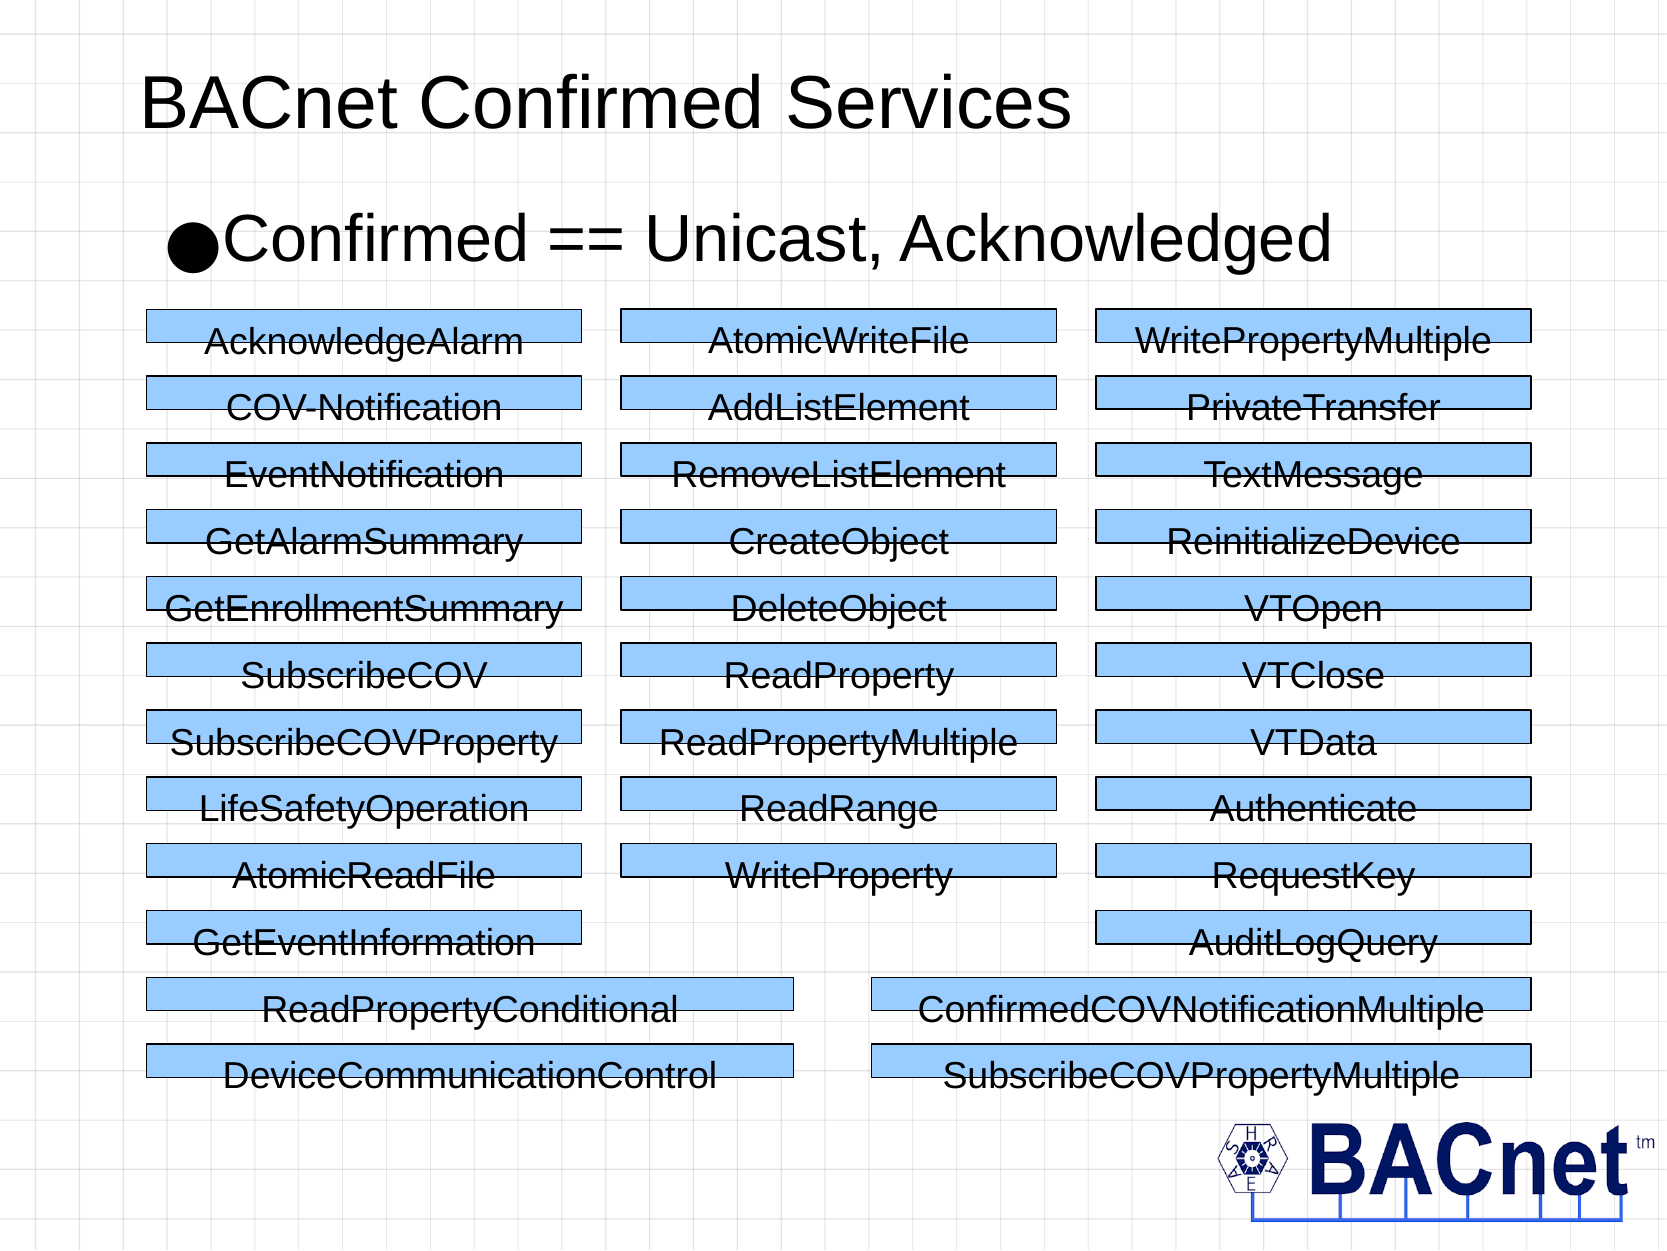

# BACnet Confirmed Services
Confirmed == Unicast, Acknowledged
AtomicWriteFile
WritePropertyMultiple
AcknowledgeAlarm
PrivateTransfer
COV-Notification
AddListElement
RemoveListElement
TextMessage
EventNotification
GetAlarmSummary
CreateObject
ReinitializeDevice
DeleteObject
VTOpen
GetEnrollmentSummary
SubscribeCOV
ReadProperty
VTClose
VTData
SubscribeCOVProperty
ReadPropertyMultiple
Authenticate
LifeSafetyOperation
ReadRange
RequestKey
AtomicReadFile
WriteProperty
AuditLogQuery
GetEventInformation
ReadPropertyConditional
ConfirmedCOVNotificationMultiple
DeviceCommunicationControl
SubscribeCOVPropertyMultiple